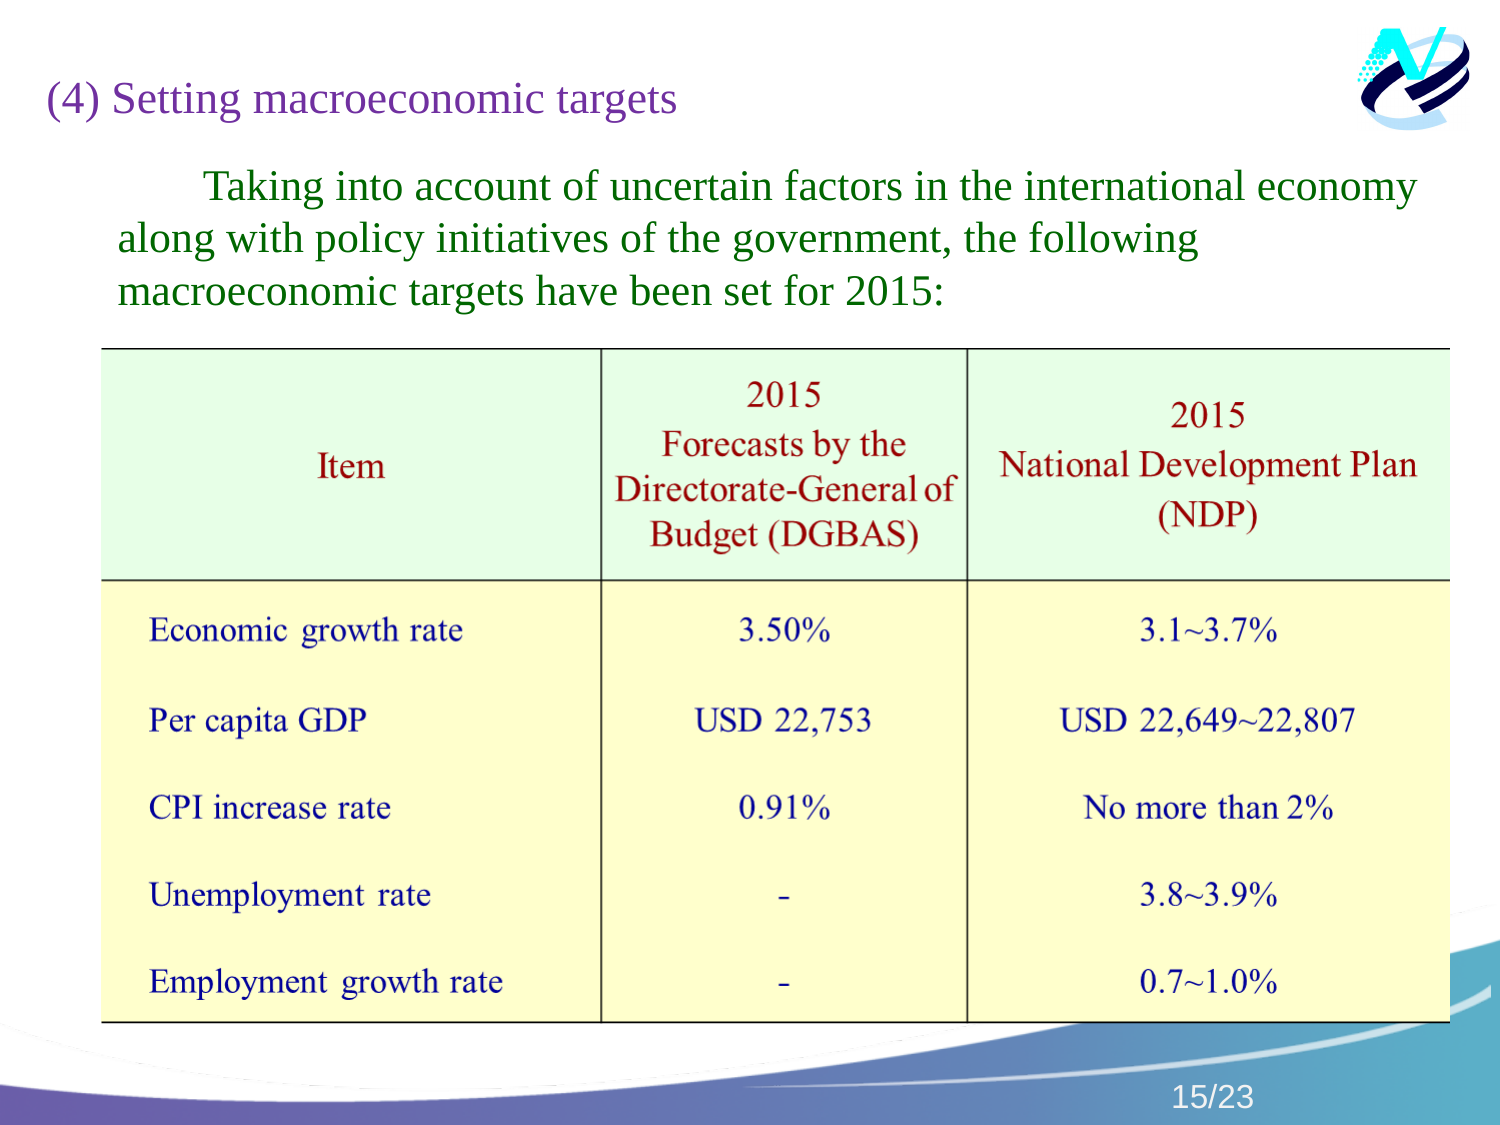

(4) Setting macroeconomic targets
Taking into account of uncertain factors in the international economy along with policy initiatives of the government, the following macroeconomic targets have been set for 2015: